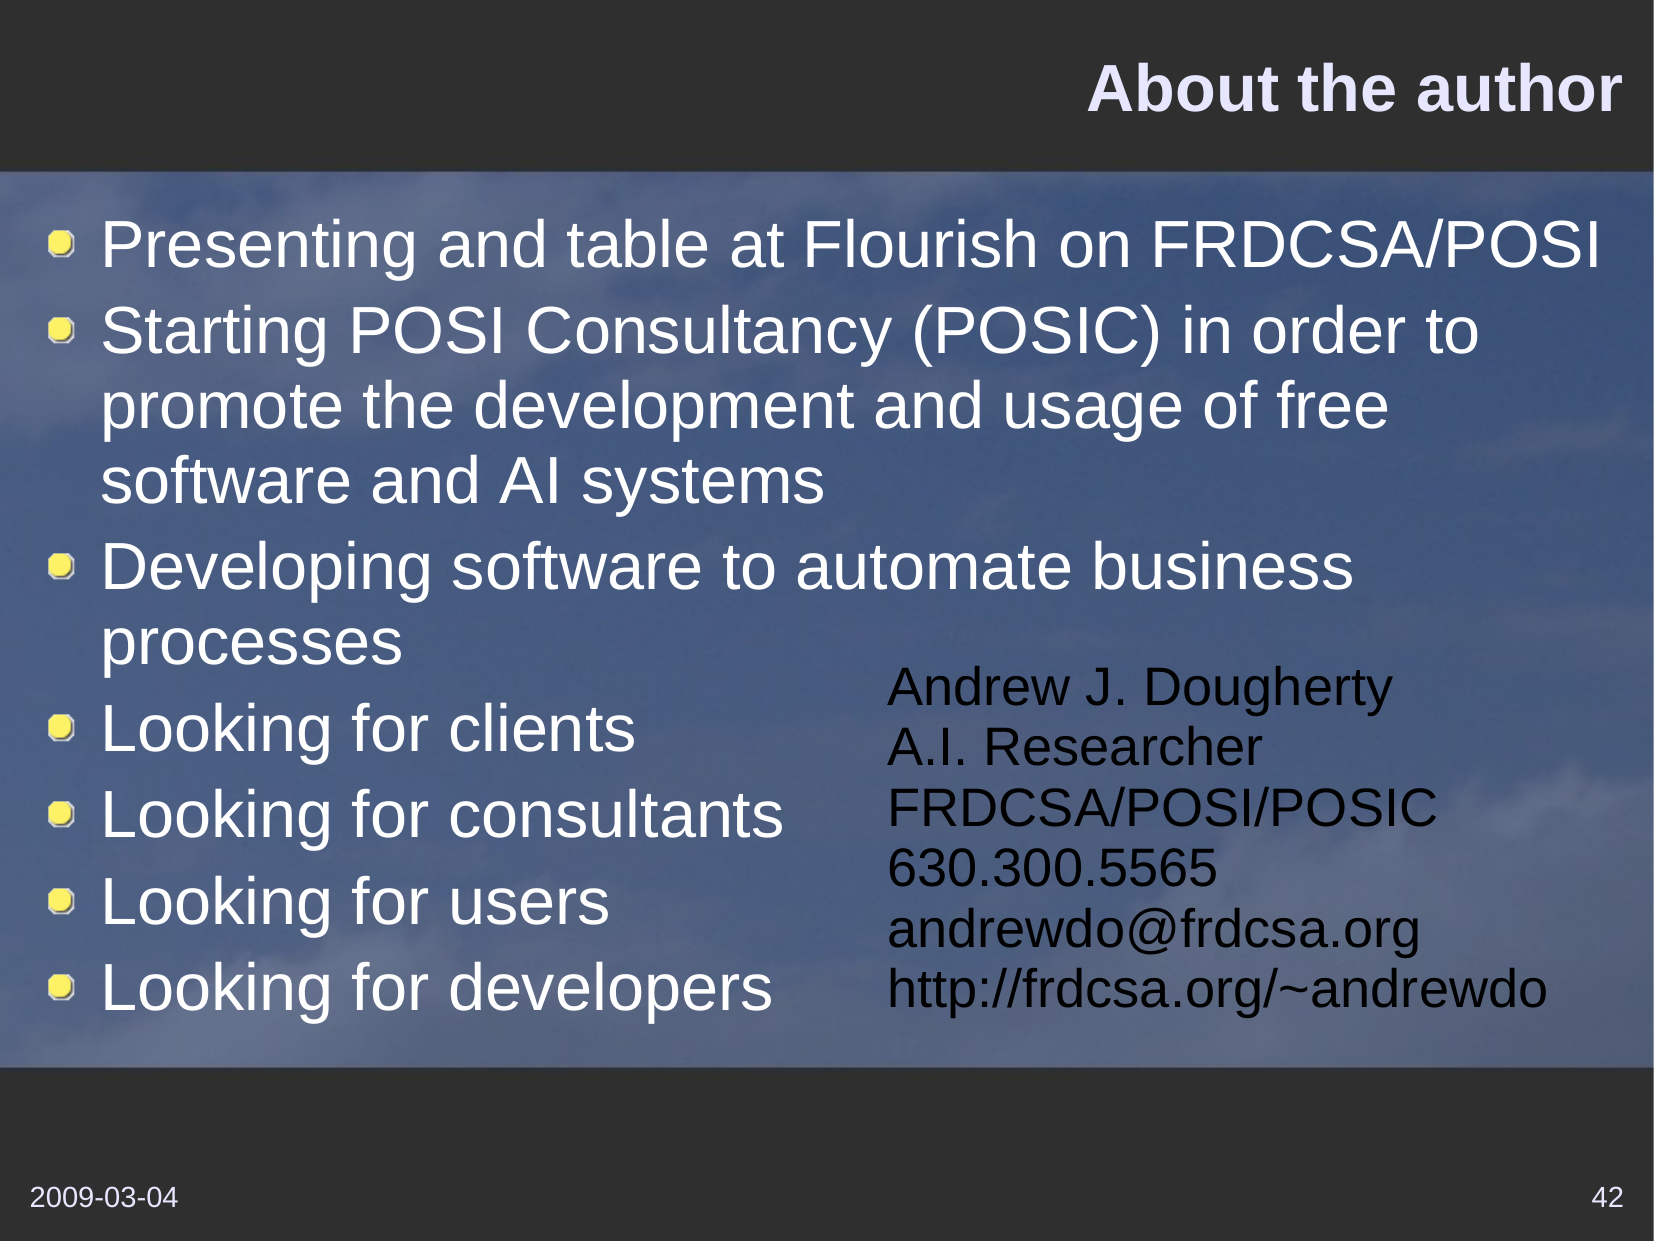

# About the author
Presenting and table at Flourish on FRDCSA/POSI
Starting POSI Consultancy (POSIC) in order to promote the development and usage of free software and AI systems
Developing software to automate business processes
Looking for clients
Looking for consultants
Looking for users
Looking for developers
Andrew J. Dougherty
A.I. Researcher
FRDCSA/POSI/POSIC
630.300.5565
andrewdo@frdcsa.org
http://frdcsa.org/~andrewdo
2009-03-04
42